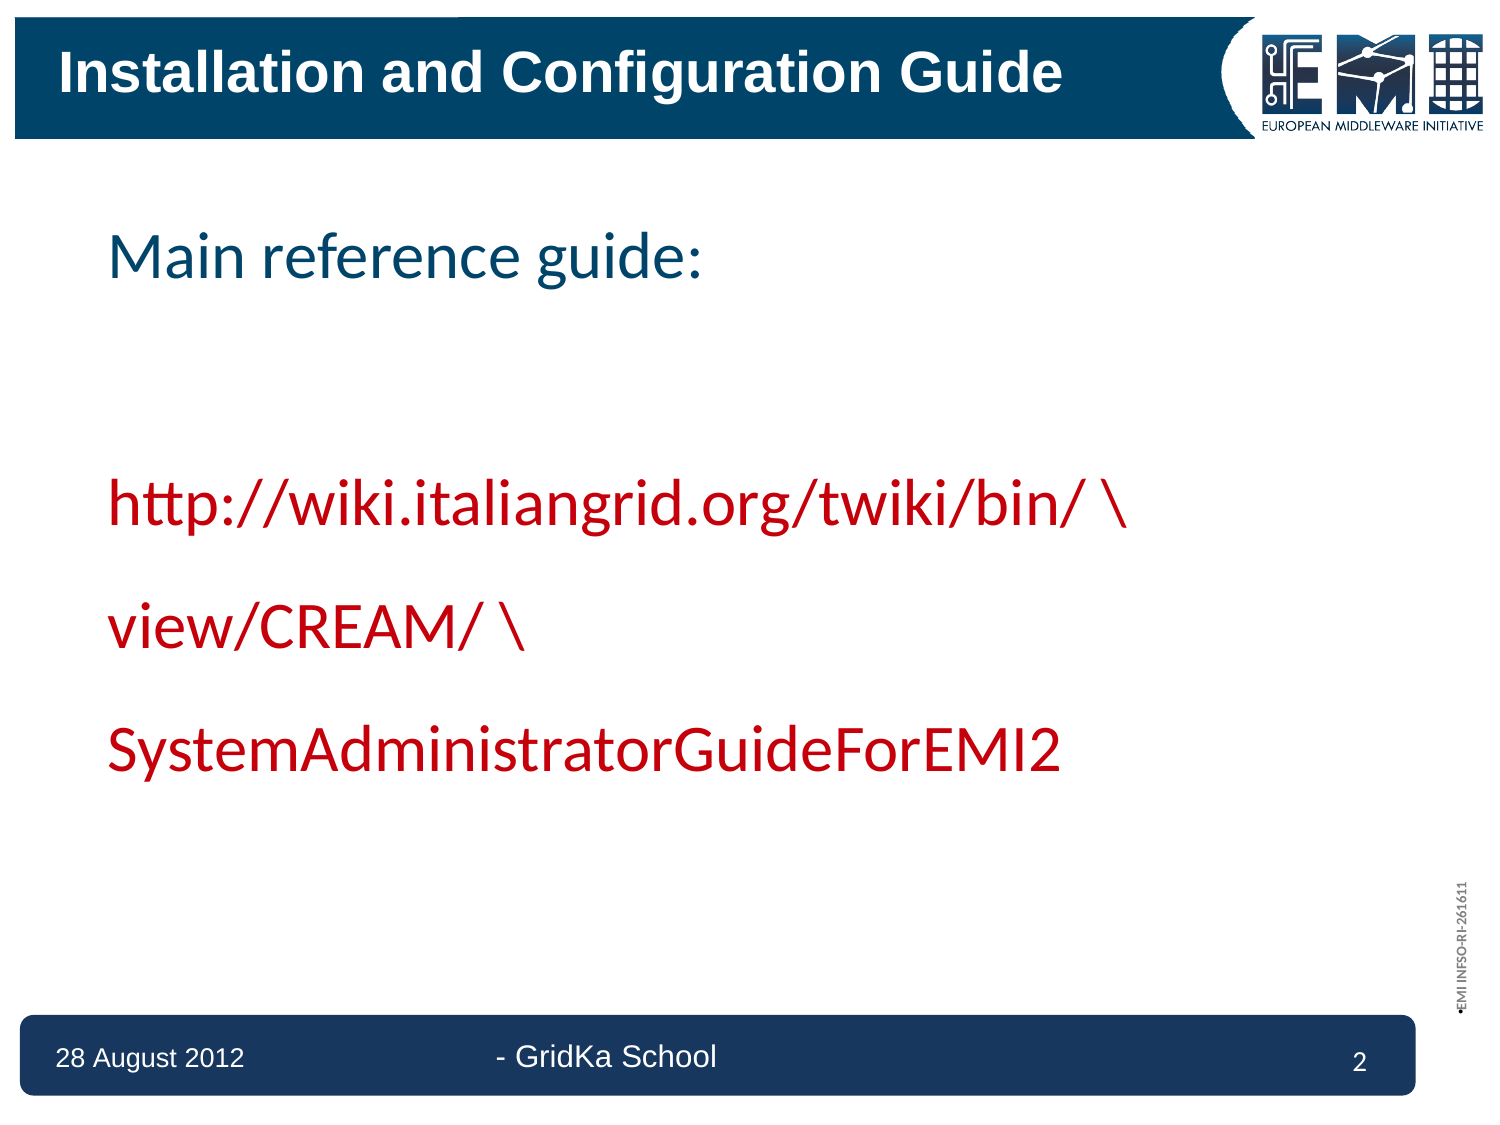

Installation and Configuration Guide
# Main reference guide:
http://wiki.italiangrid.org/twiki/bin/ \
view/CREAM/ \
SystemAdministratorGuideForEMI2
GridKa School
2